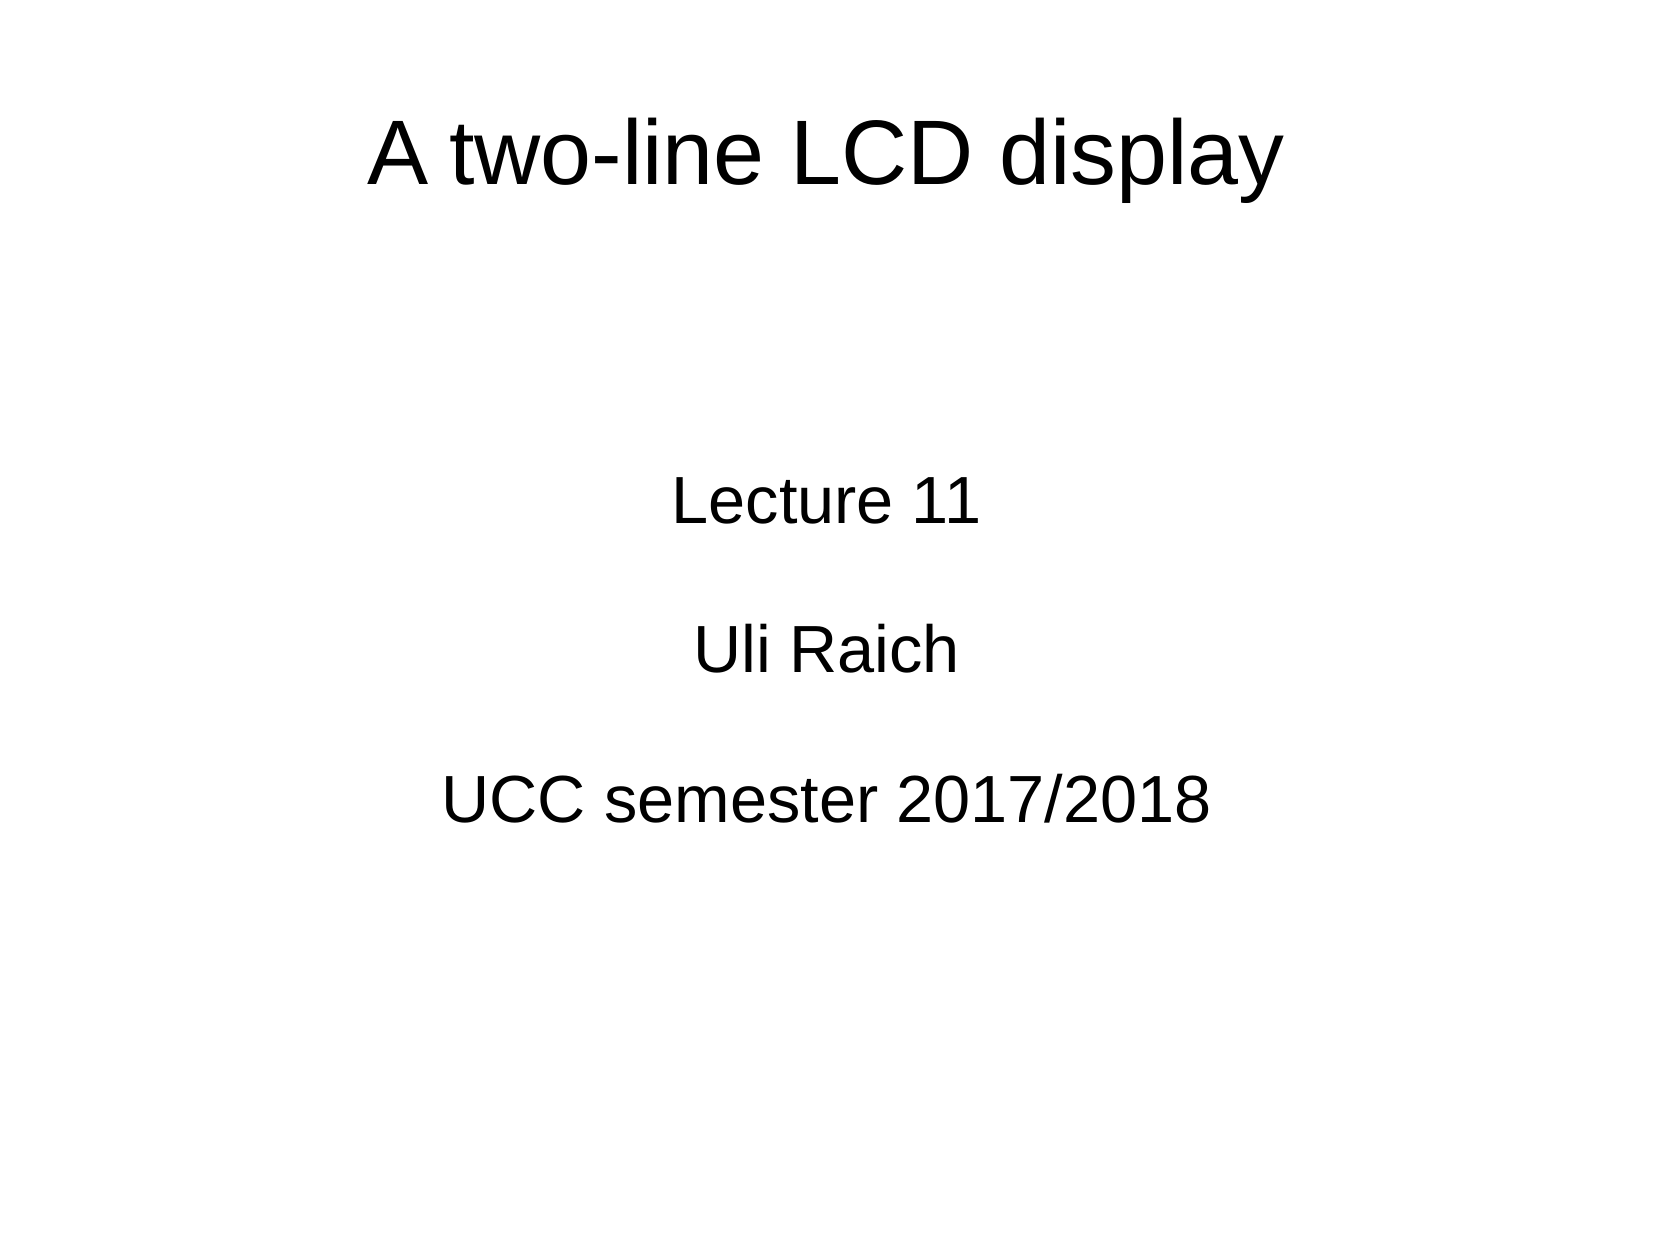

# A two-line LCD display
Lecture 11
Uli Raich
UCC semester 2017/2018